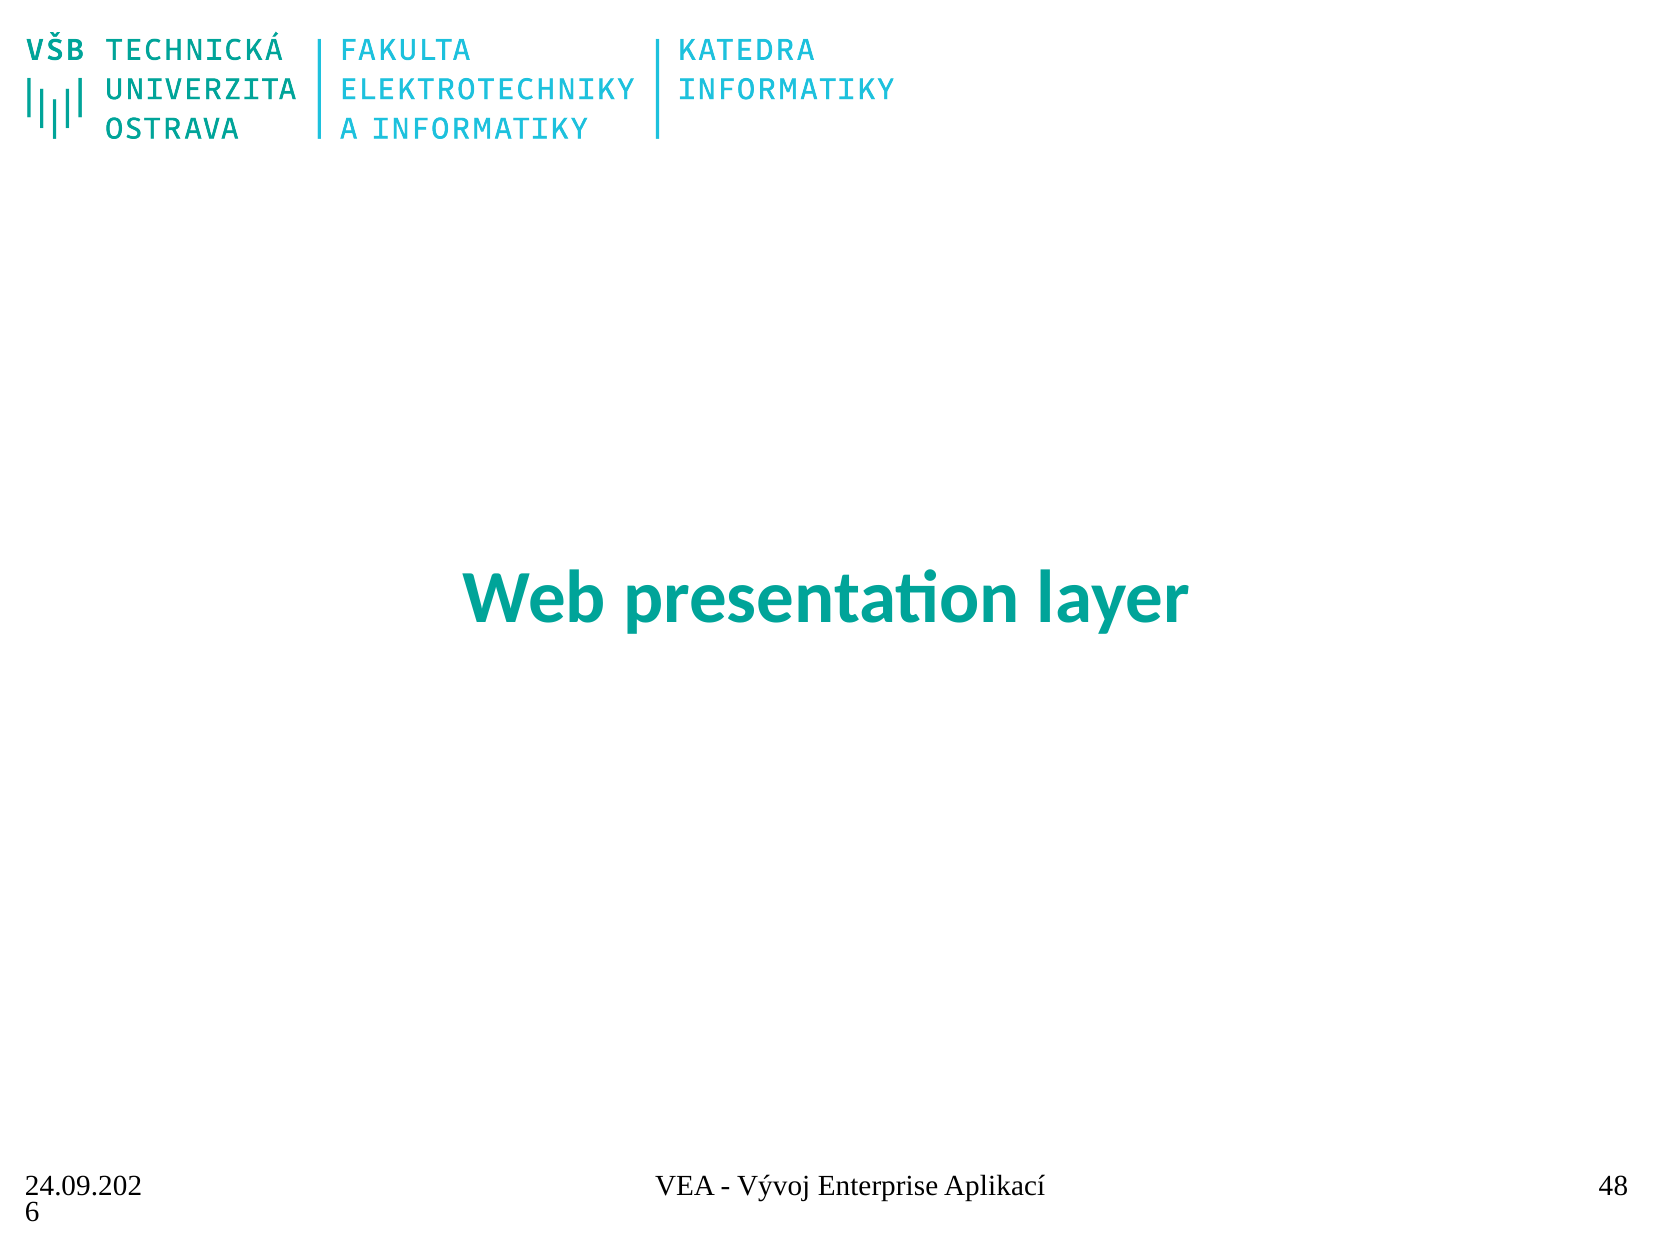

# Web presentation layer
VEA - Vývoj Enterprise Aplikací
48